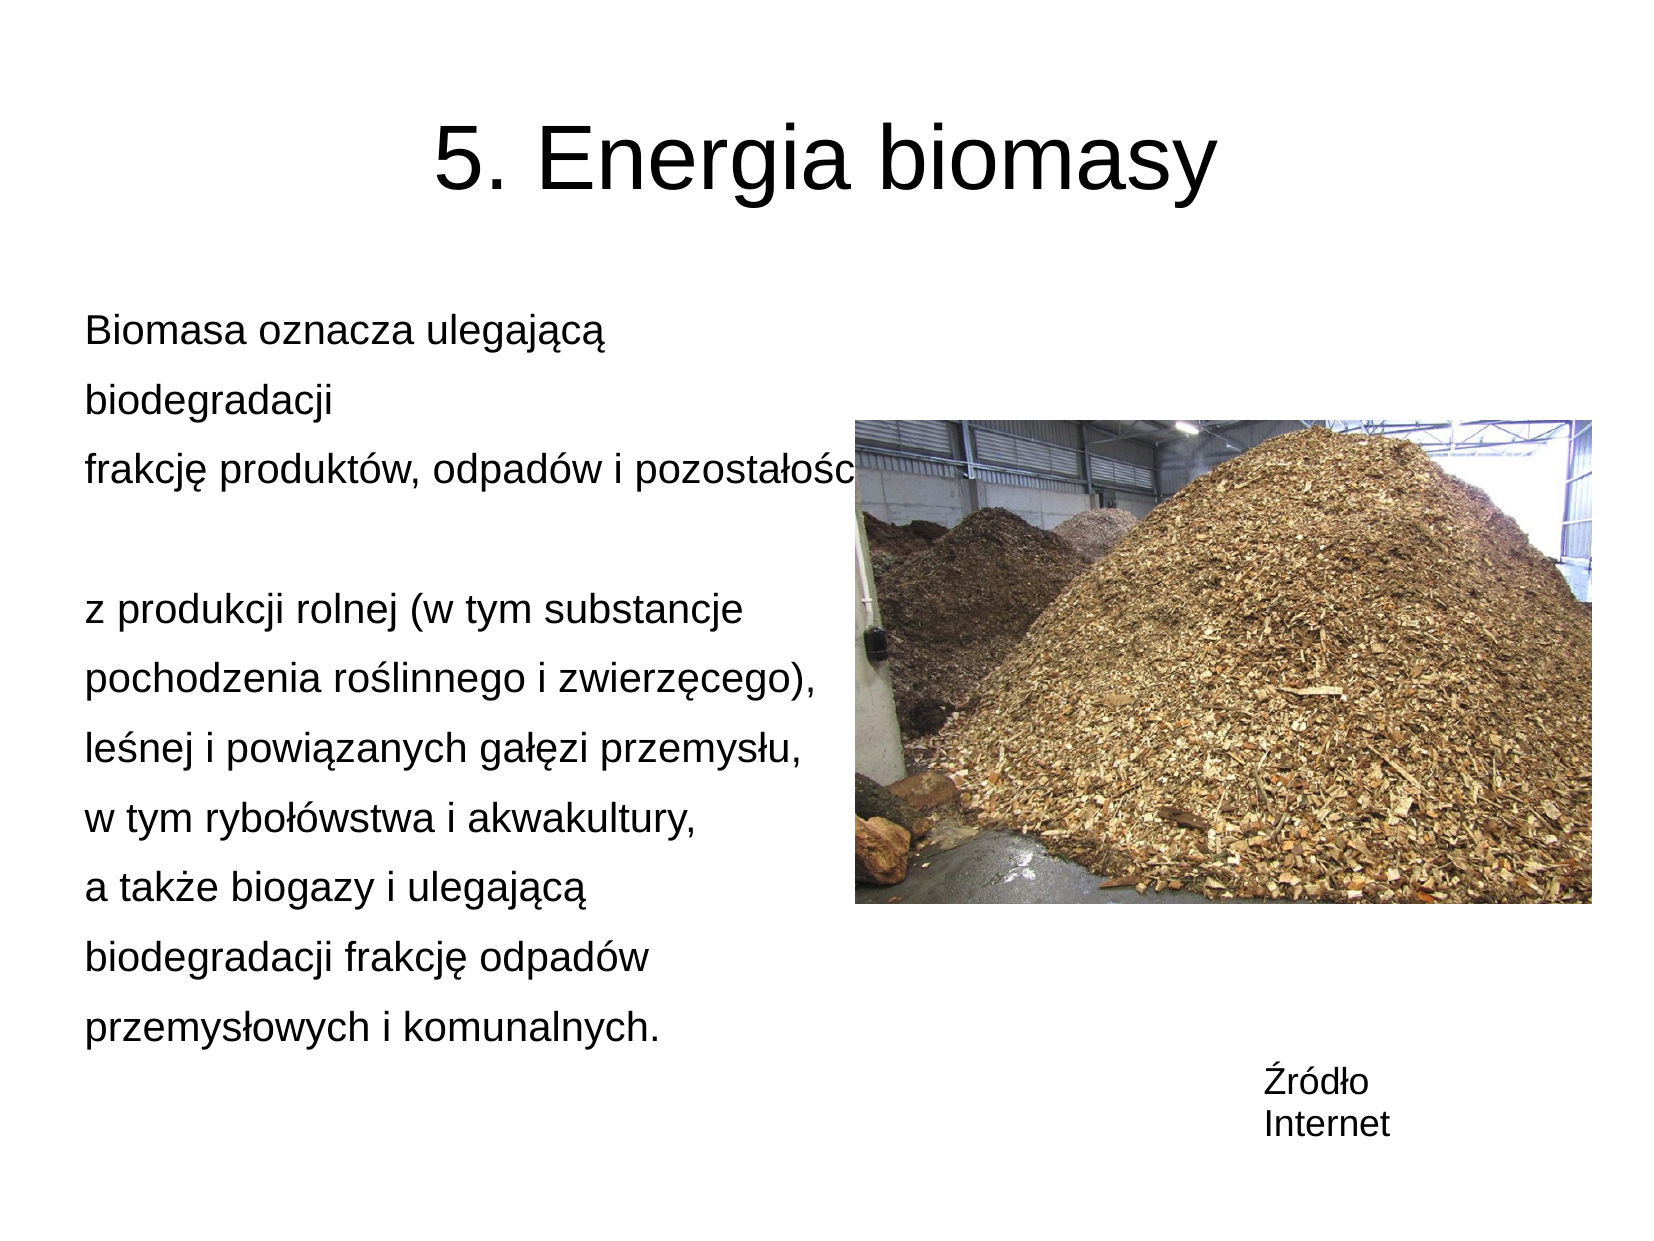

# 5. Energia biomasy
Biomasa oznacza ulegającą biodegradacji
frakcję produktów, odpadów i pozostałości
z produkcji rolnej (w tym substancje
pochodzenia roślinnego i zwierzęcego),
leśnej i powiązanych gałęzi przemysłu,
w tym rybołówstwa i akwakultury,
a także biogazy i ulegającą
biodegradacji frakcję odpadów
przemysłowych i komunalnych.
Źródło Internet